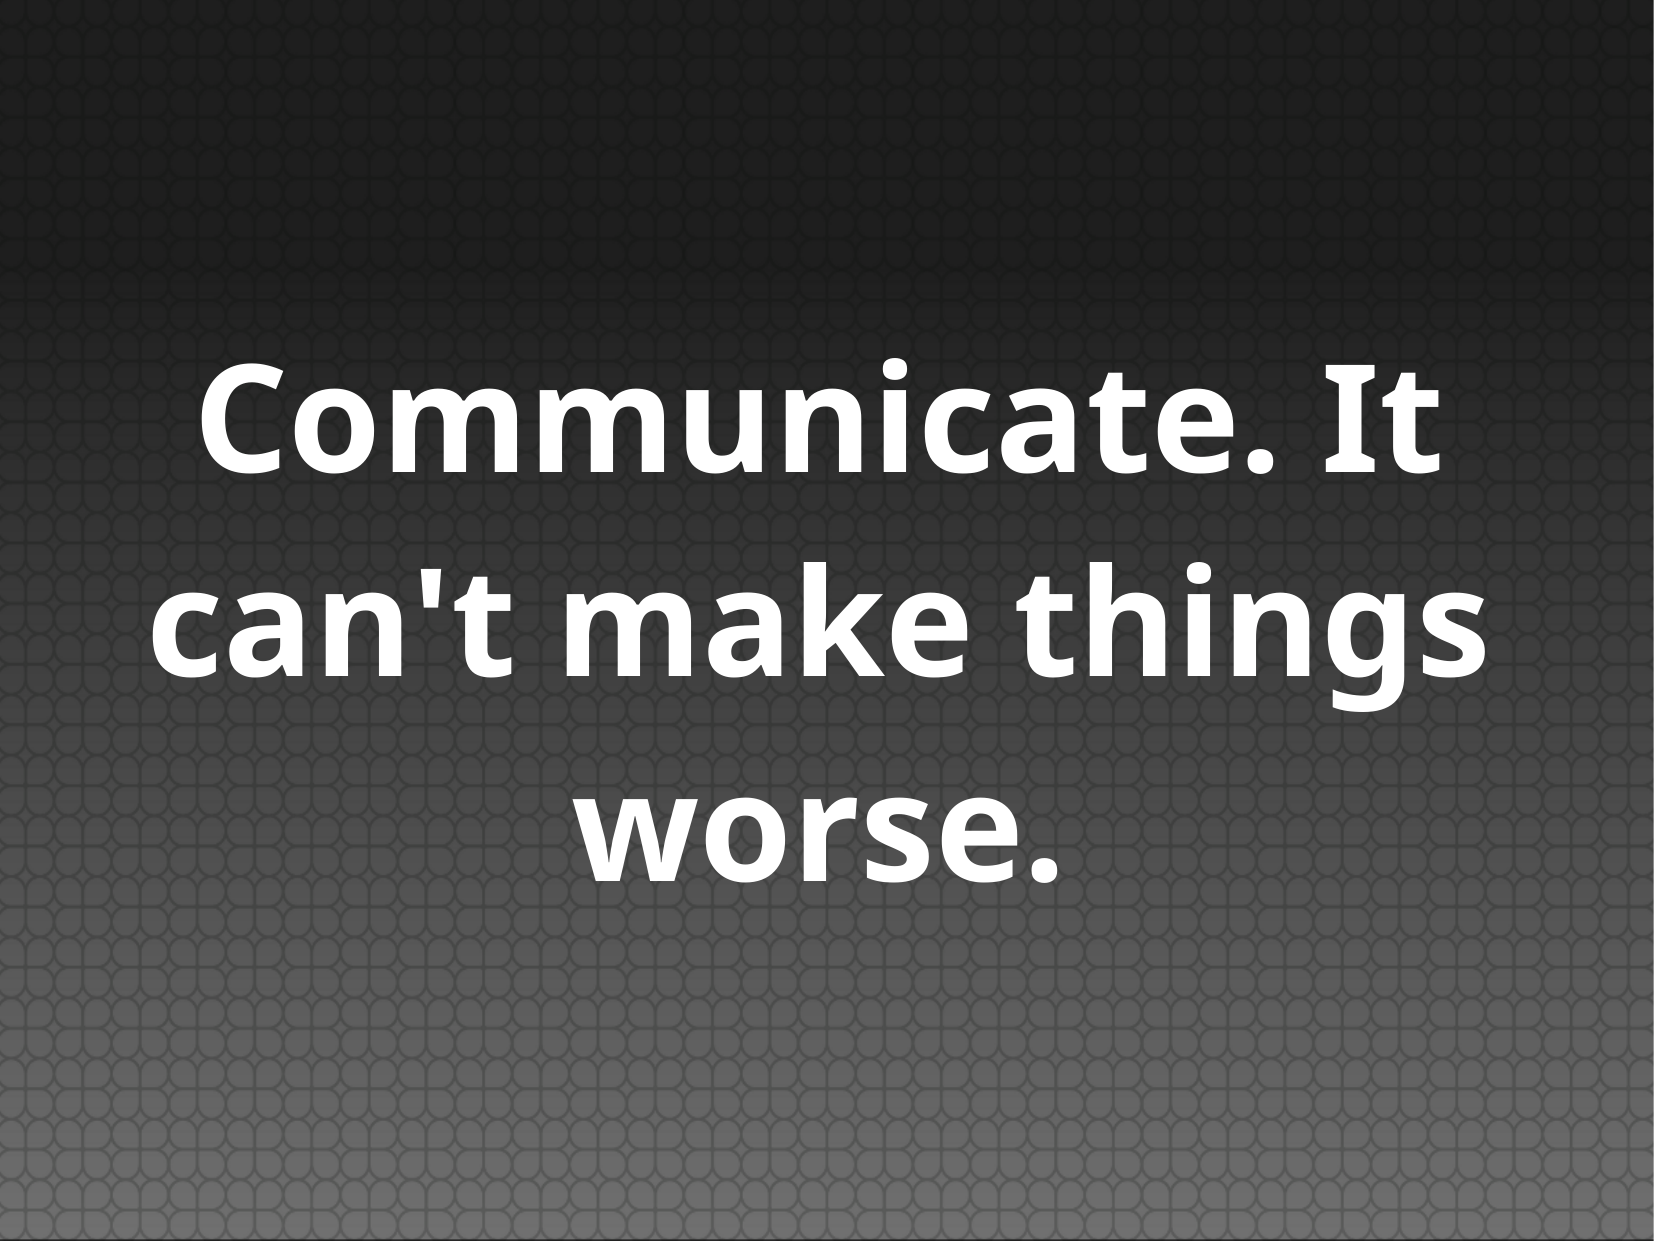

# Communicate. It can't make things worse.